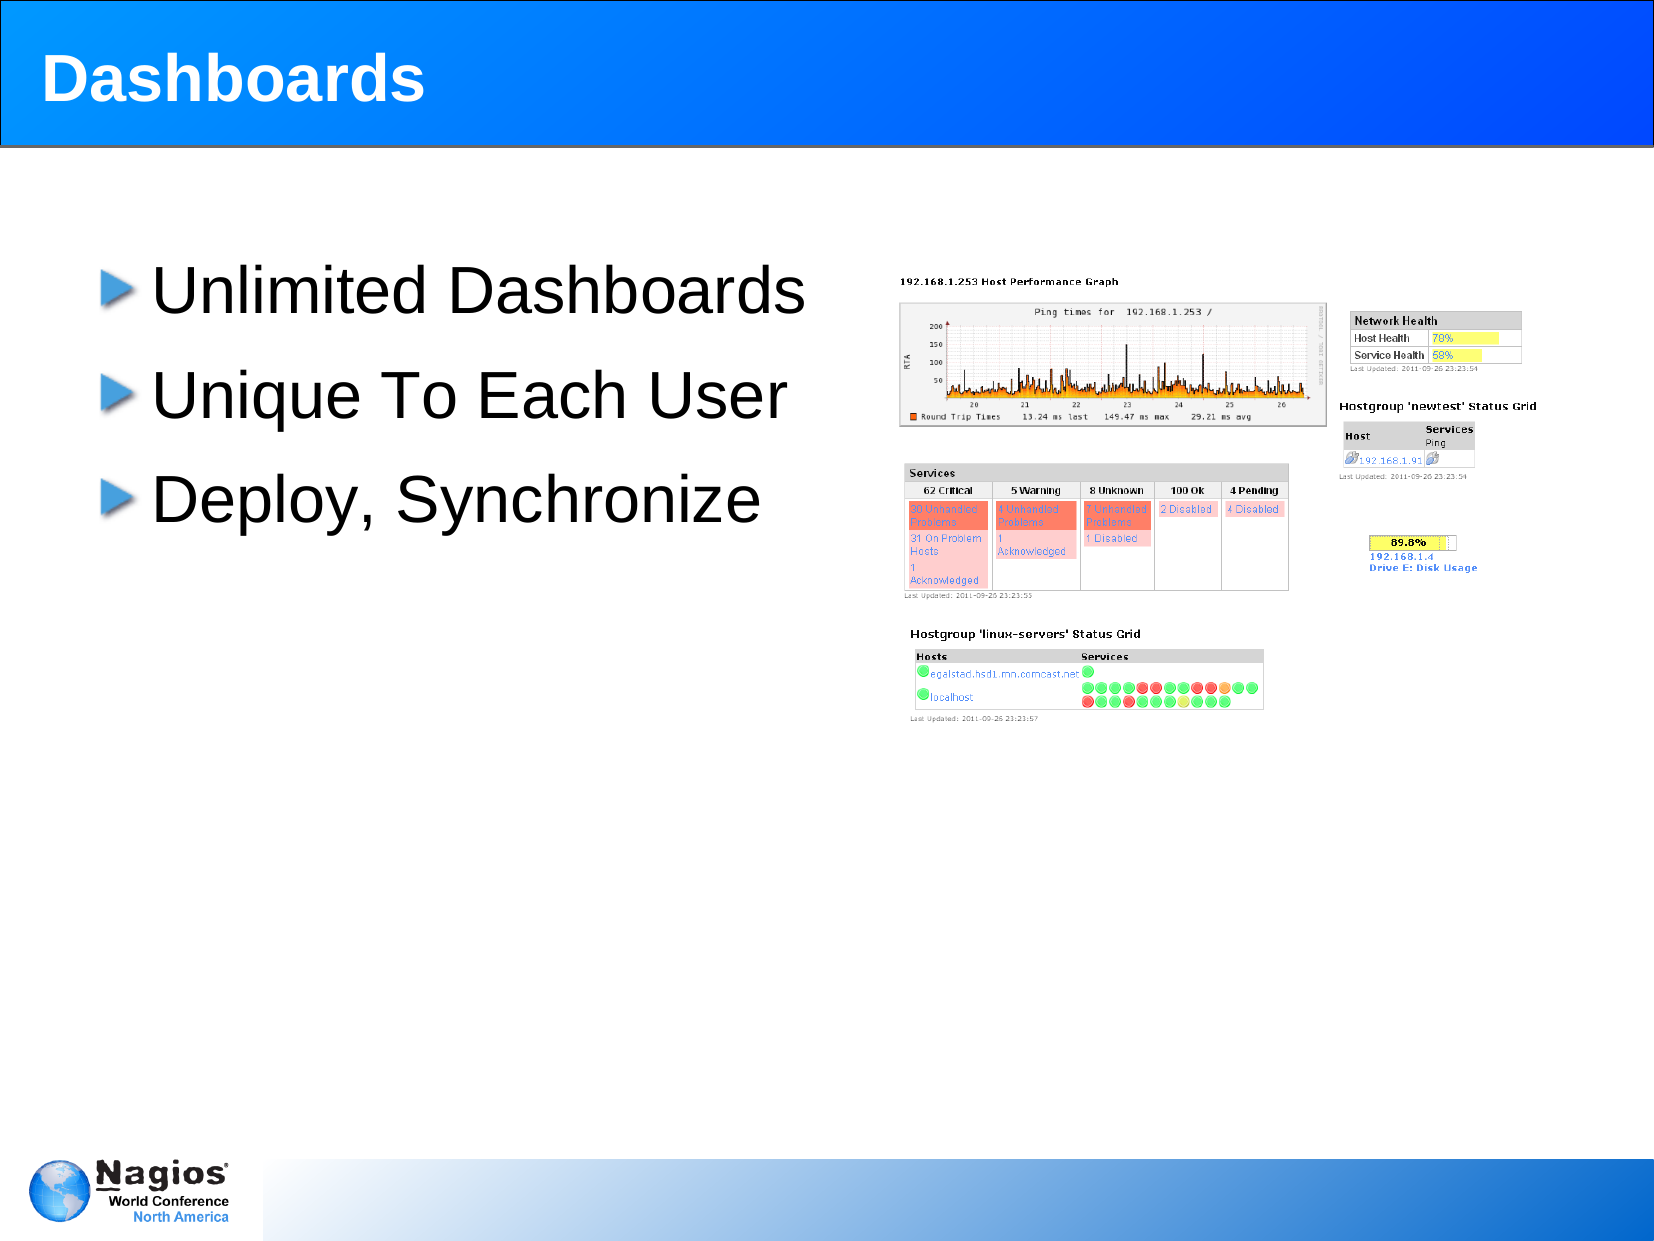

# Dashboards
Unlimited Dashboards
Unique To Each User
Deploy, Synchronize